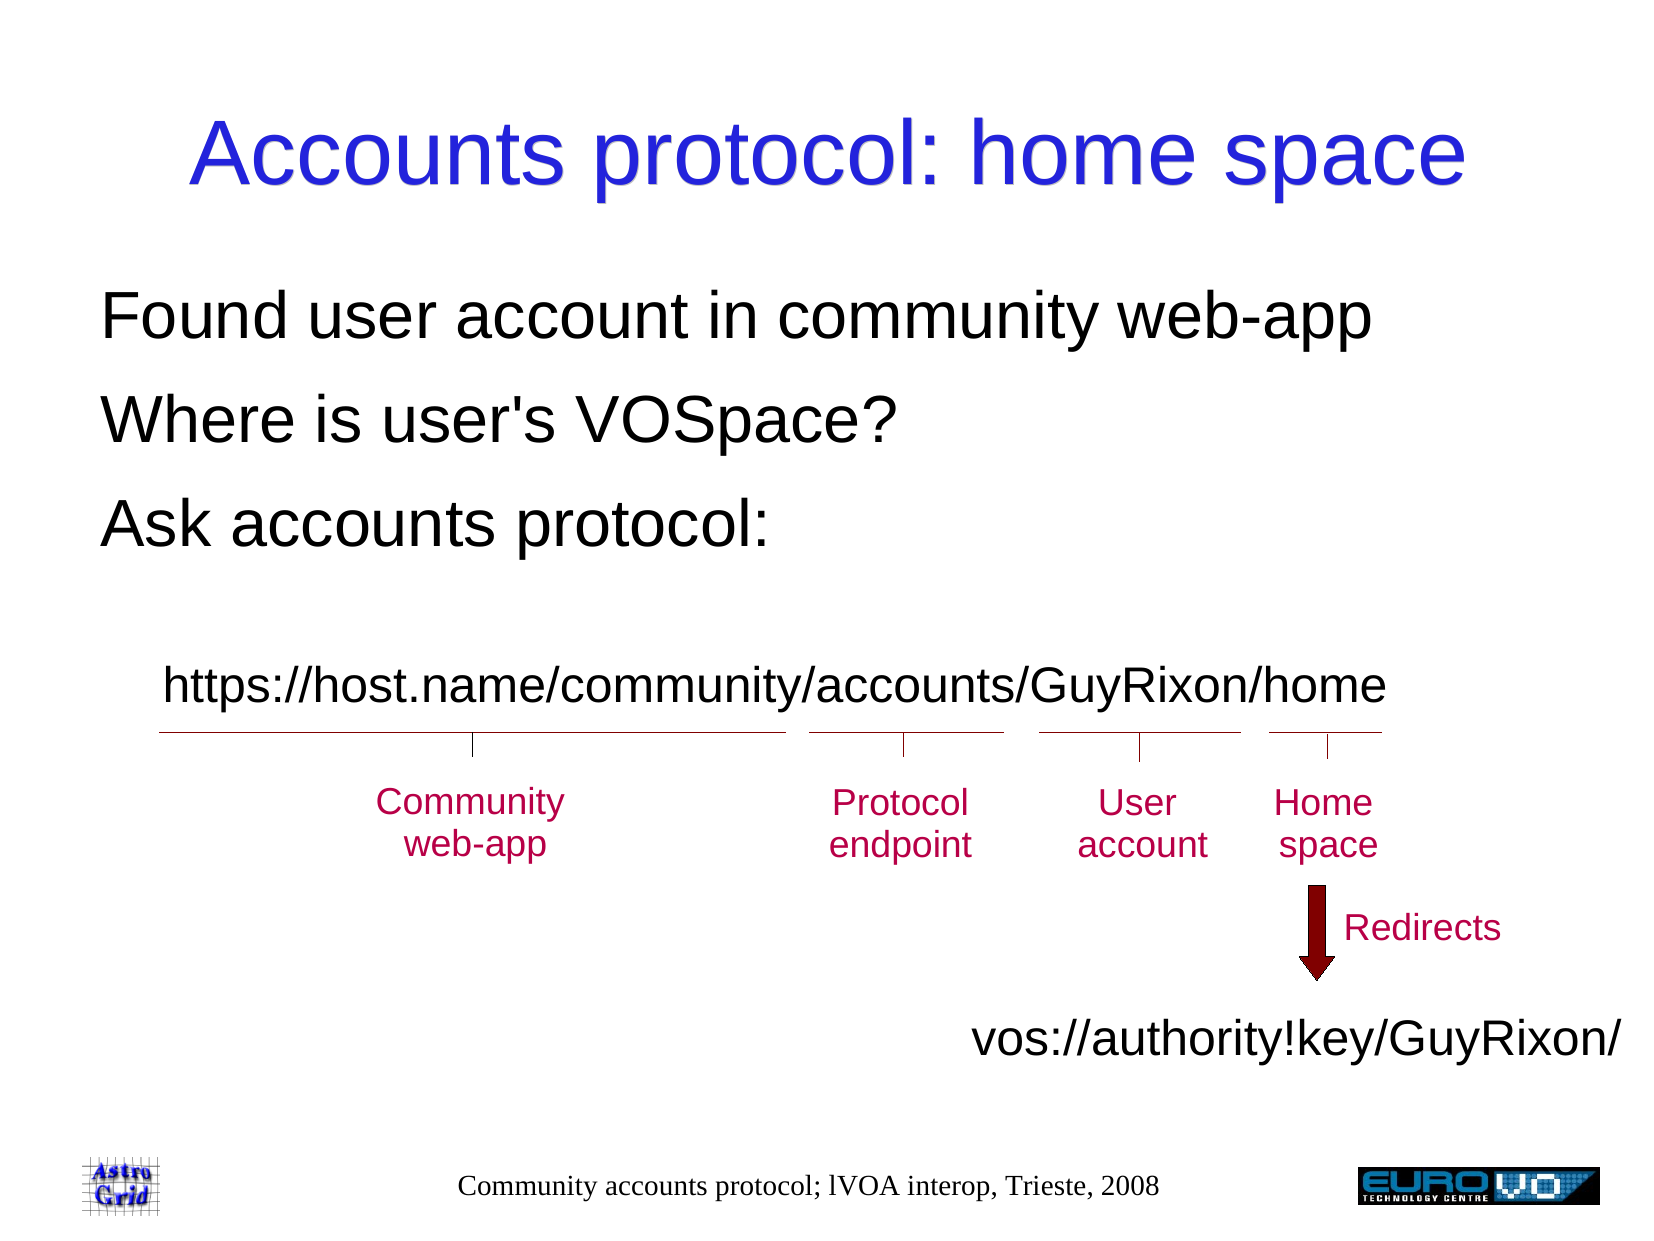

# Accounts protocol: home space
Found user account in community web-app
Where is user's VOSpace?
Ask accounts protocol:
https://host.name/community/accounts/GuyRixon/home
Community
web-app
Protocol
endpoint
User
account
Home
space
Redirects
vos://authority!key/GuyRixon/
Community accounts protocol; lVOA interop, Trieste, 2008